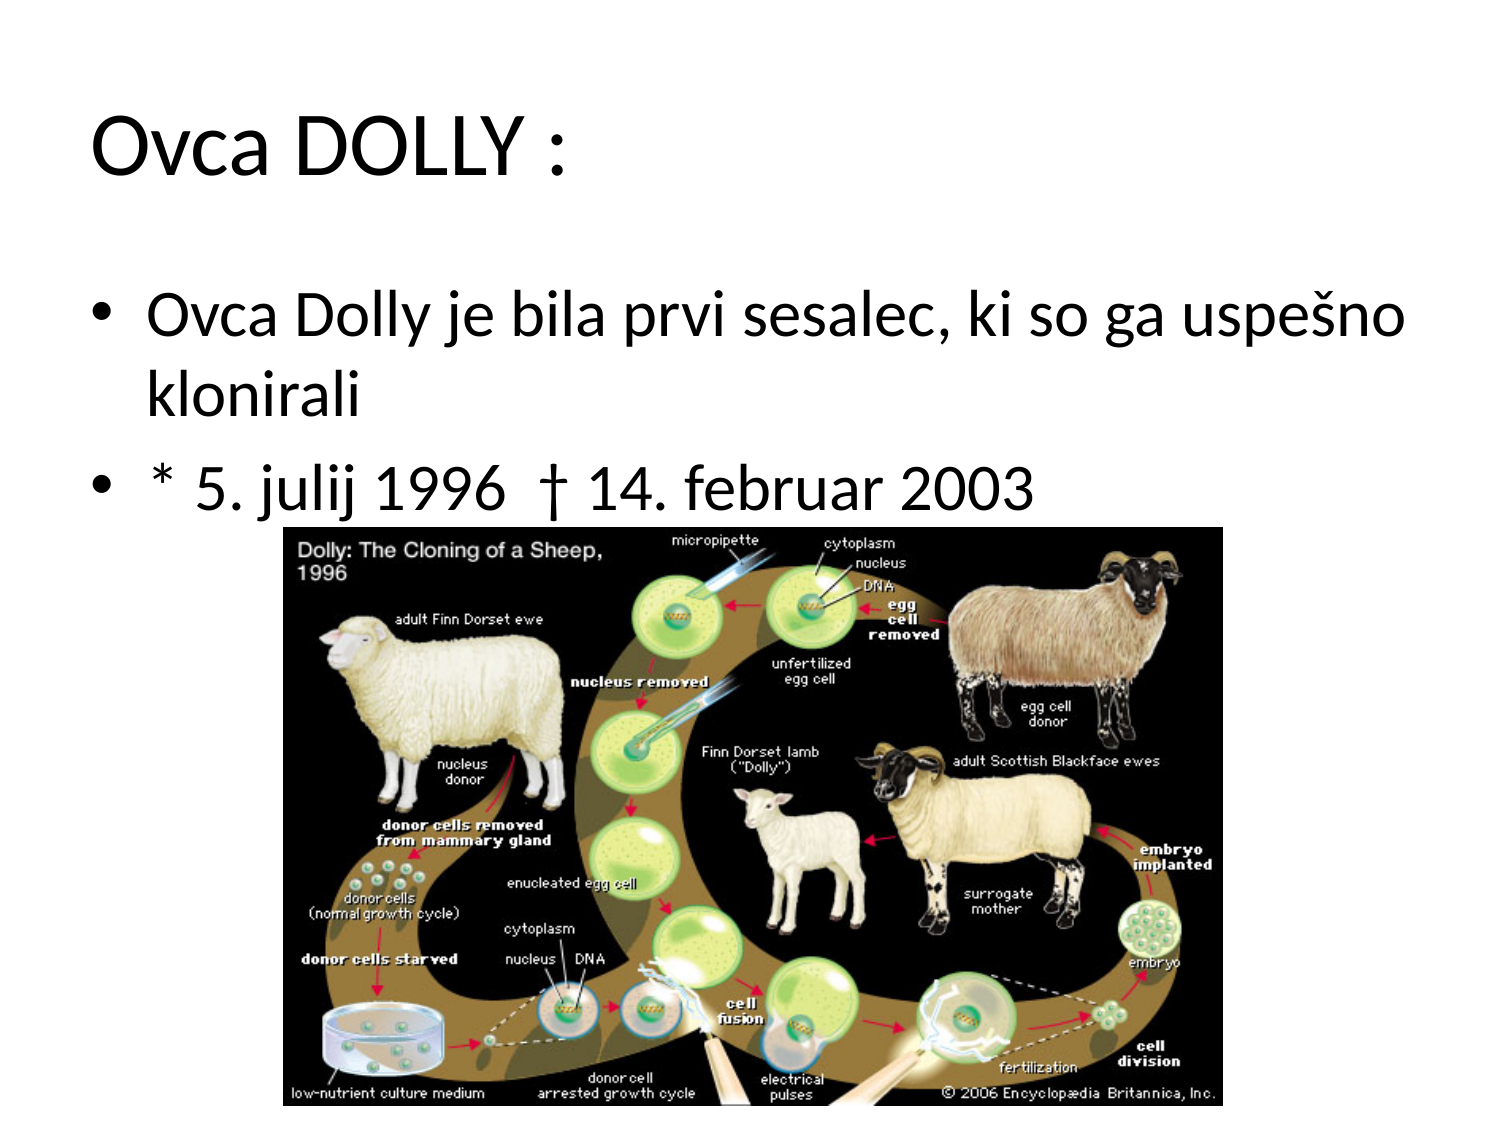

# Ovca DOLLY :
Ovca Dolly je bila prvi sesalec, ki so ga uspešno klonirali
* 5. julij 1996 † 14. februar 2003